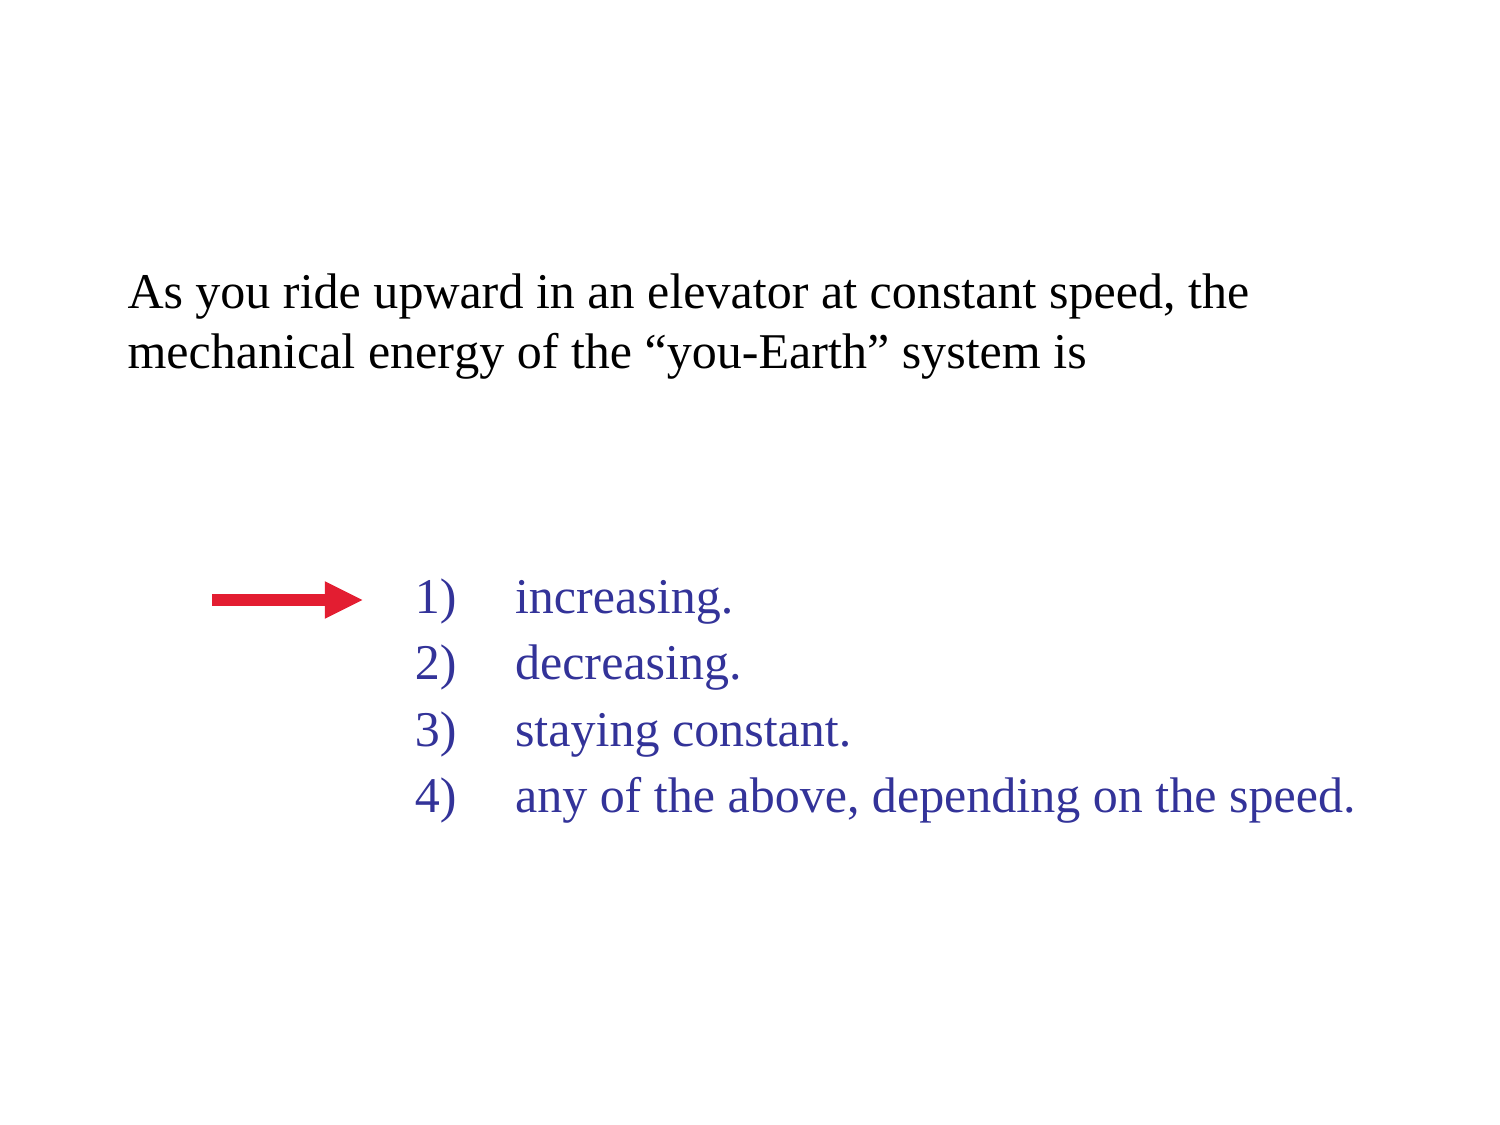

# As you ride upward in an elevator at constant speed, the mechanical energy of the “you-Earth” system is
increasing.
decreasing.
staying constant.
any of the above, depending on the speed.